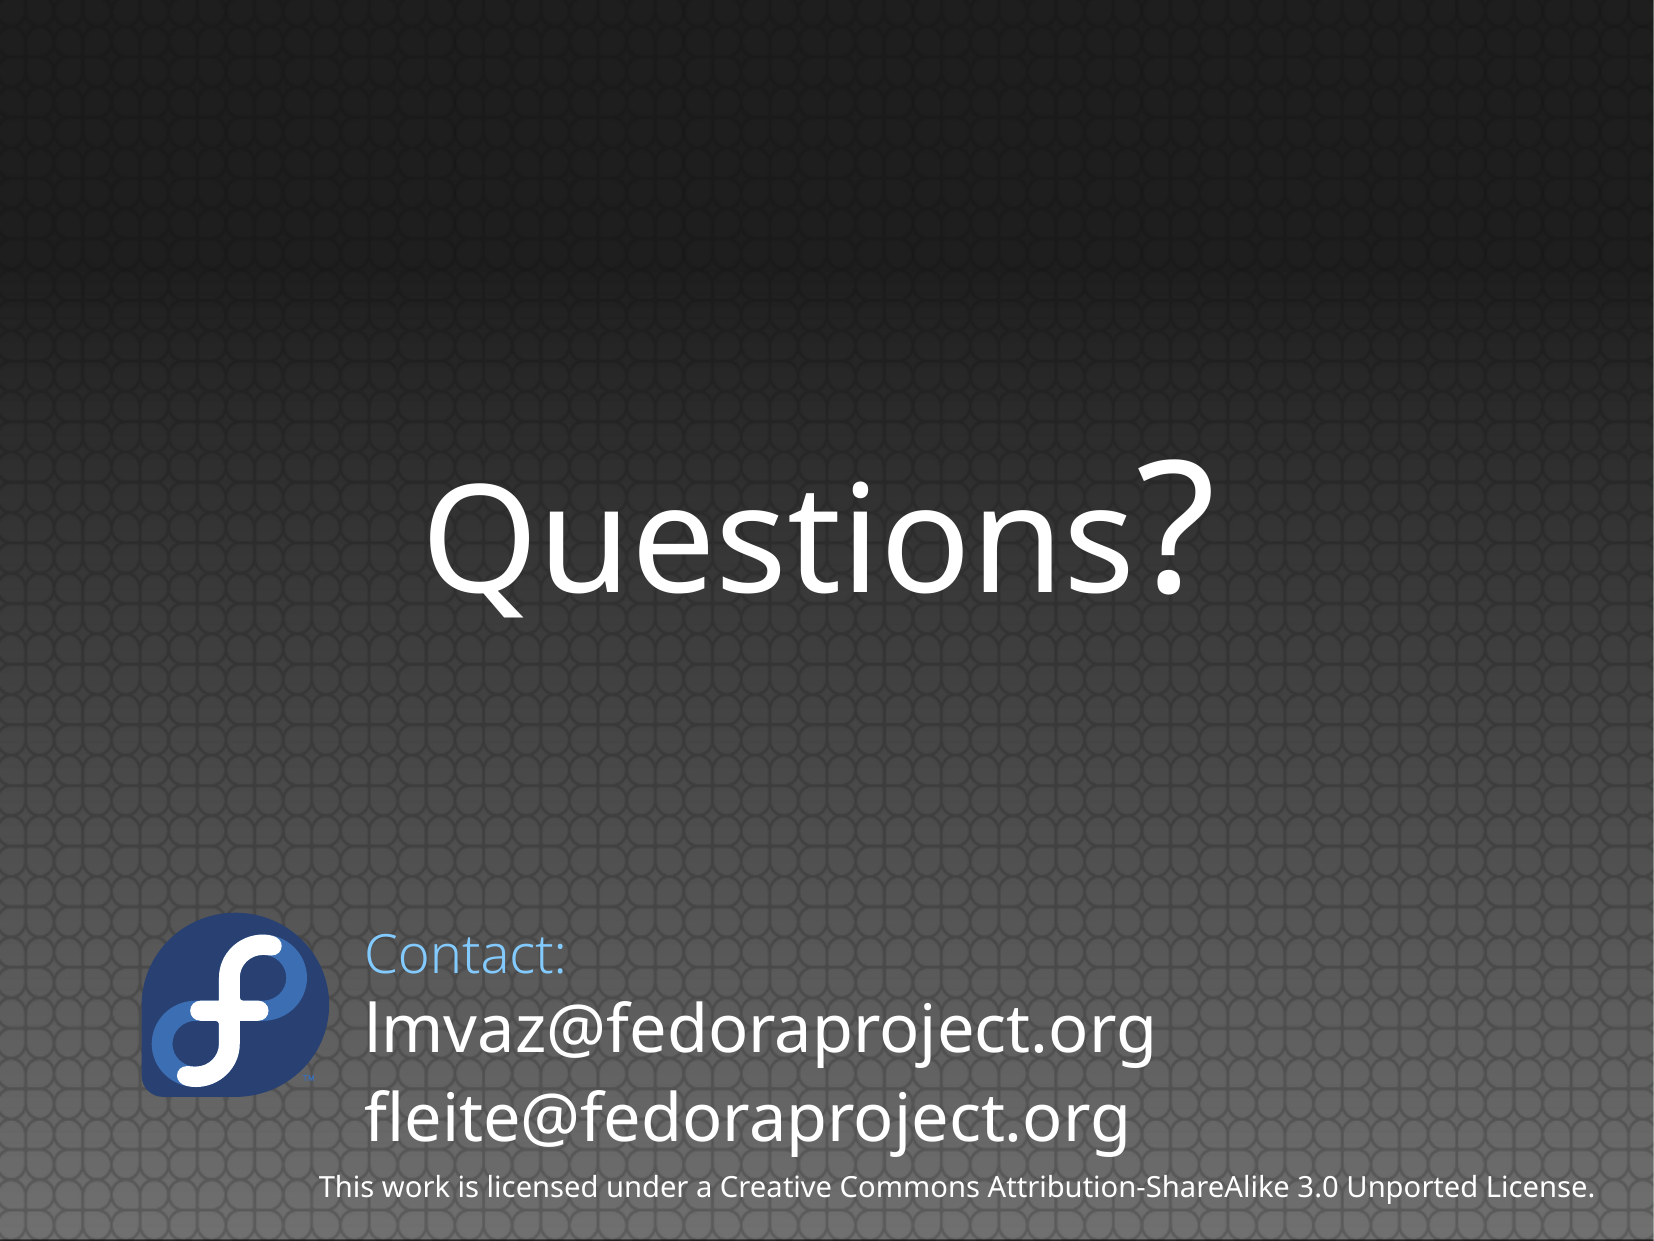

# Questions?
Contact:
lmvaz@fedoraproject.org
fleite@fedoraproject.org
This work is licensed under a Creative Commons Attribution-ShareAlike 3.0 Unported License.